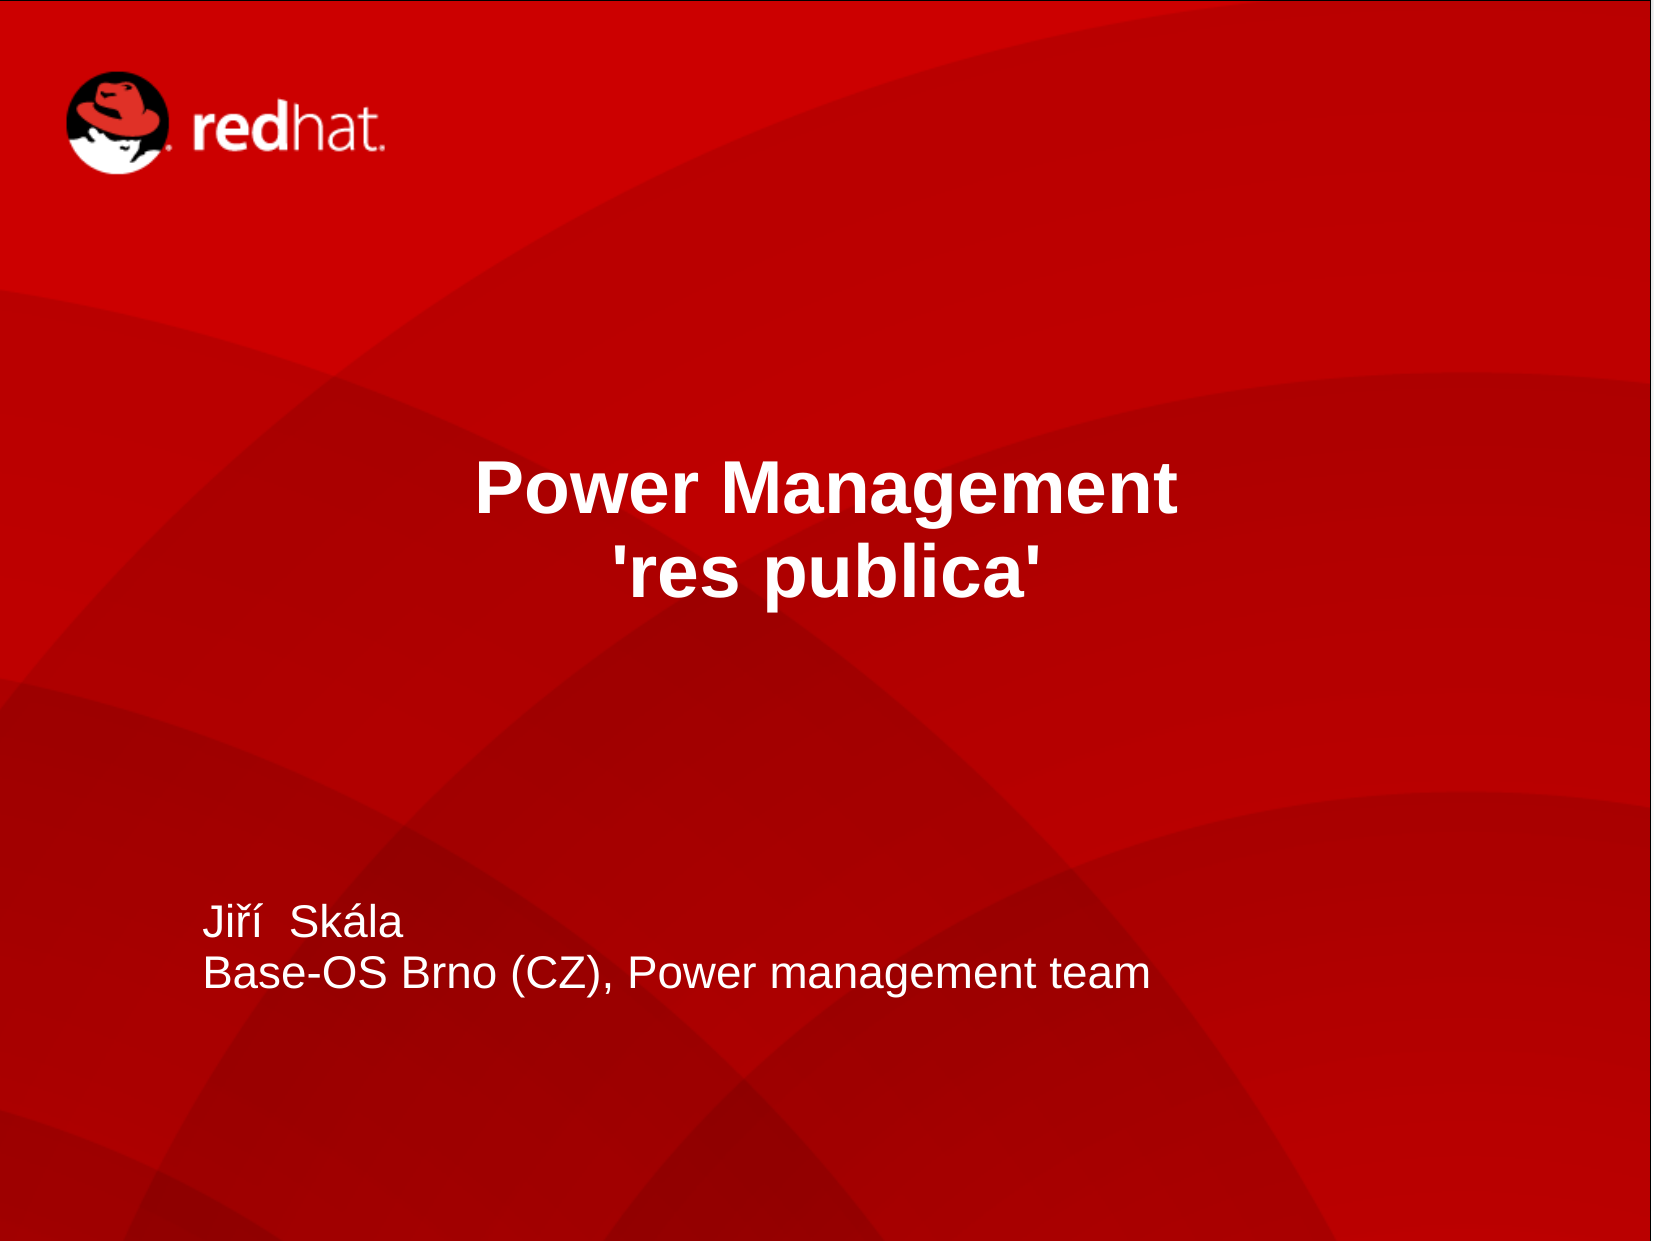

# Power Management
'res publica'
Jiří Skála
Base-OS Brno (CZ), Power management team